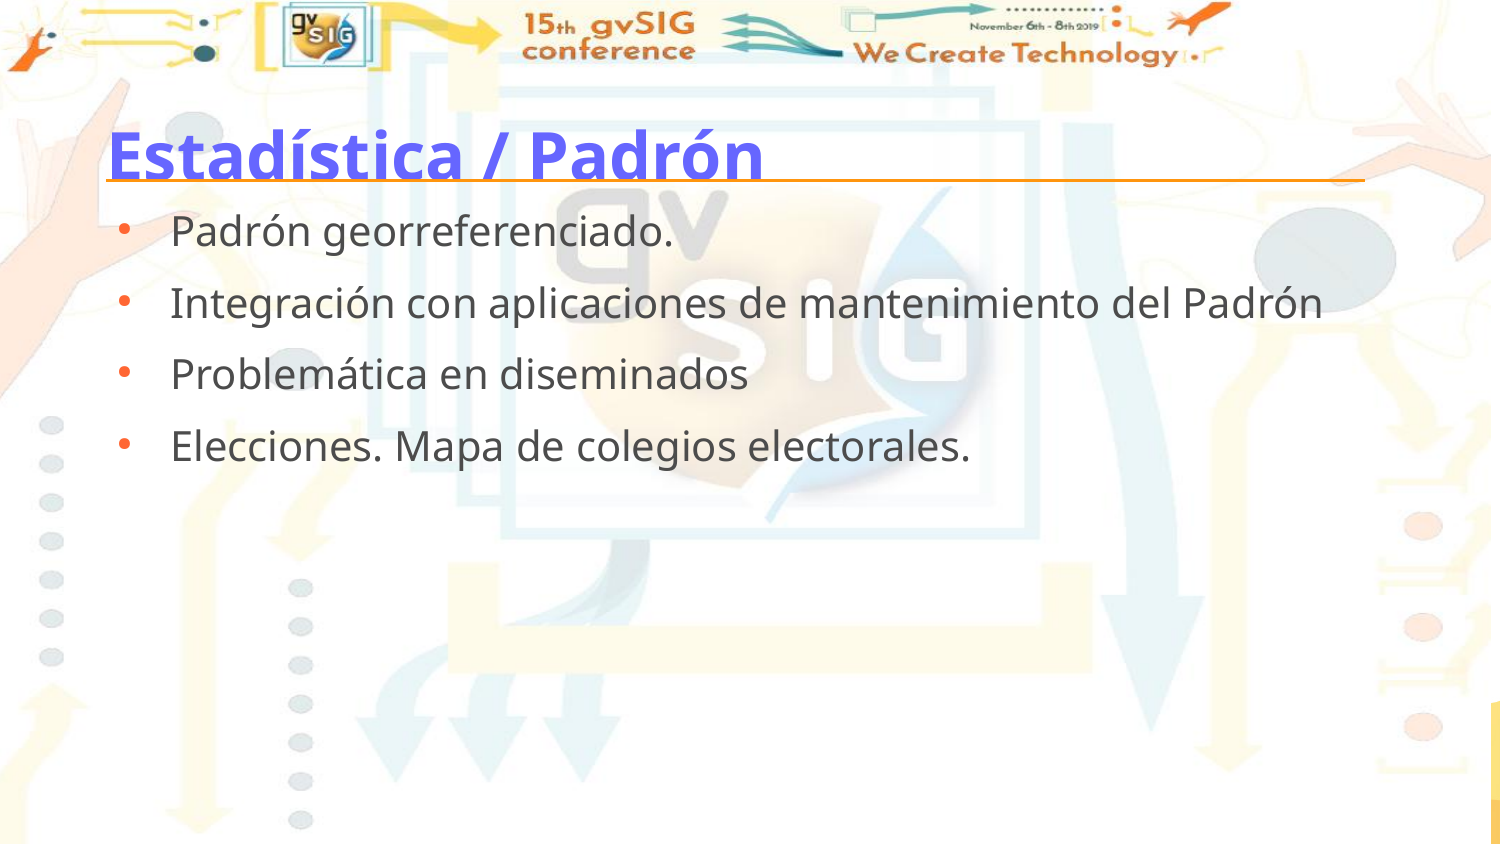

# Estadística / Padrón
Padrón georreferenciado.
Integración con aplicaciones de mantenimiento del Padrón
Problemática en diseminados
Elecciones. Mapa de colegios electorales.